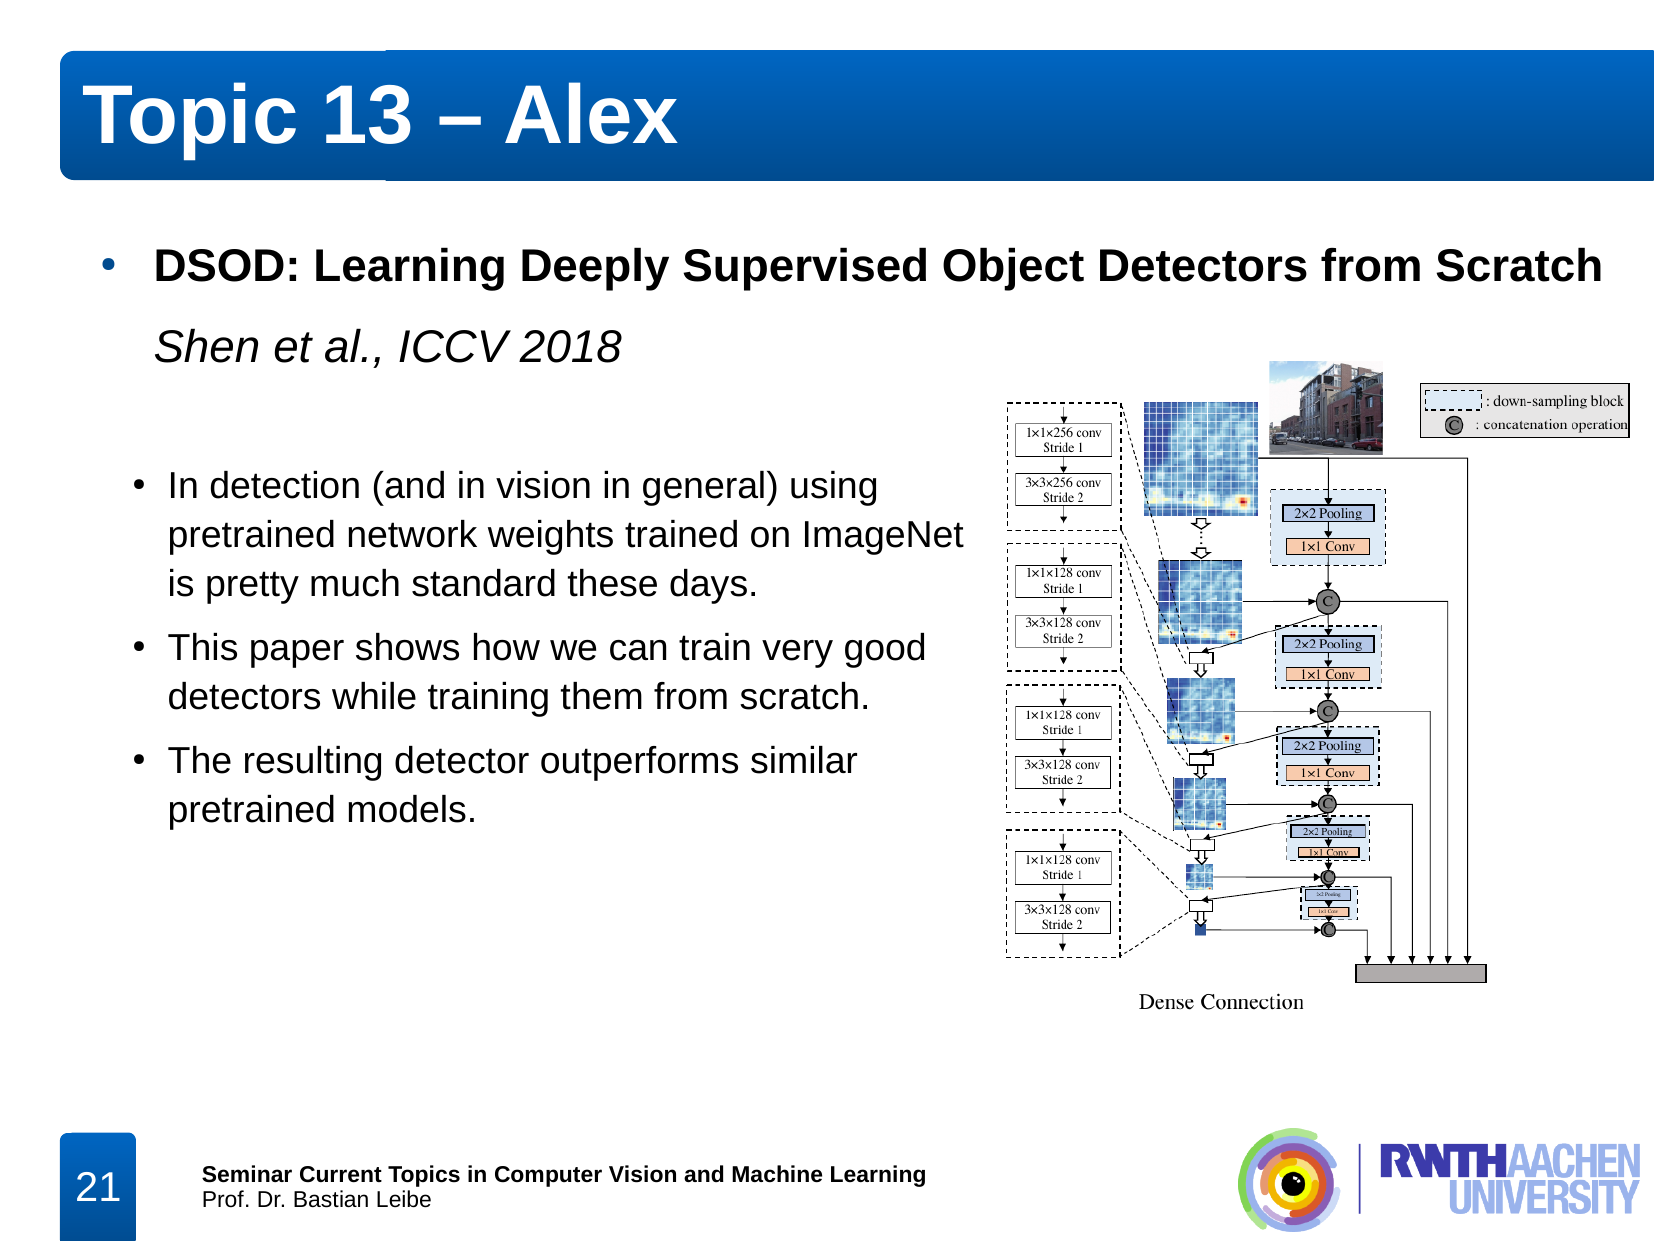

# Topic 13 – Alex
DSOD: Learning Deeply Supervised Object Detectors from Scratch
Shen et al., ICCV 2018
In detection (and in vision in general) using pretrained network weights trained on ImageNet is pretty much standard these days.
This paper shows how we can train very good detectors while training them from scratch.
The resulting detector outperforms similar pretrained models.
21
TGF 2015 | October 29, 2015 | Delft